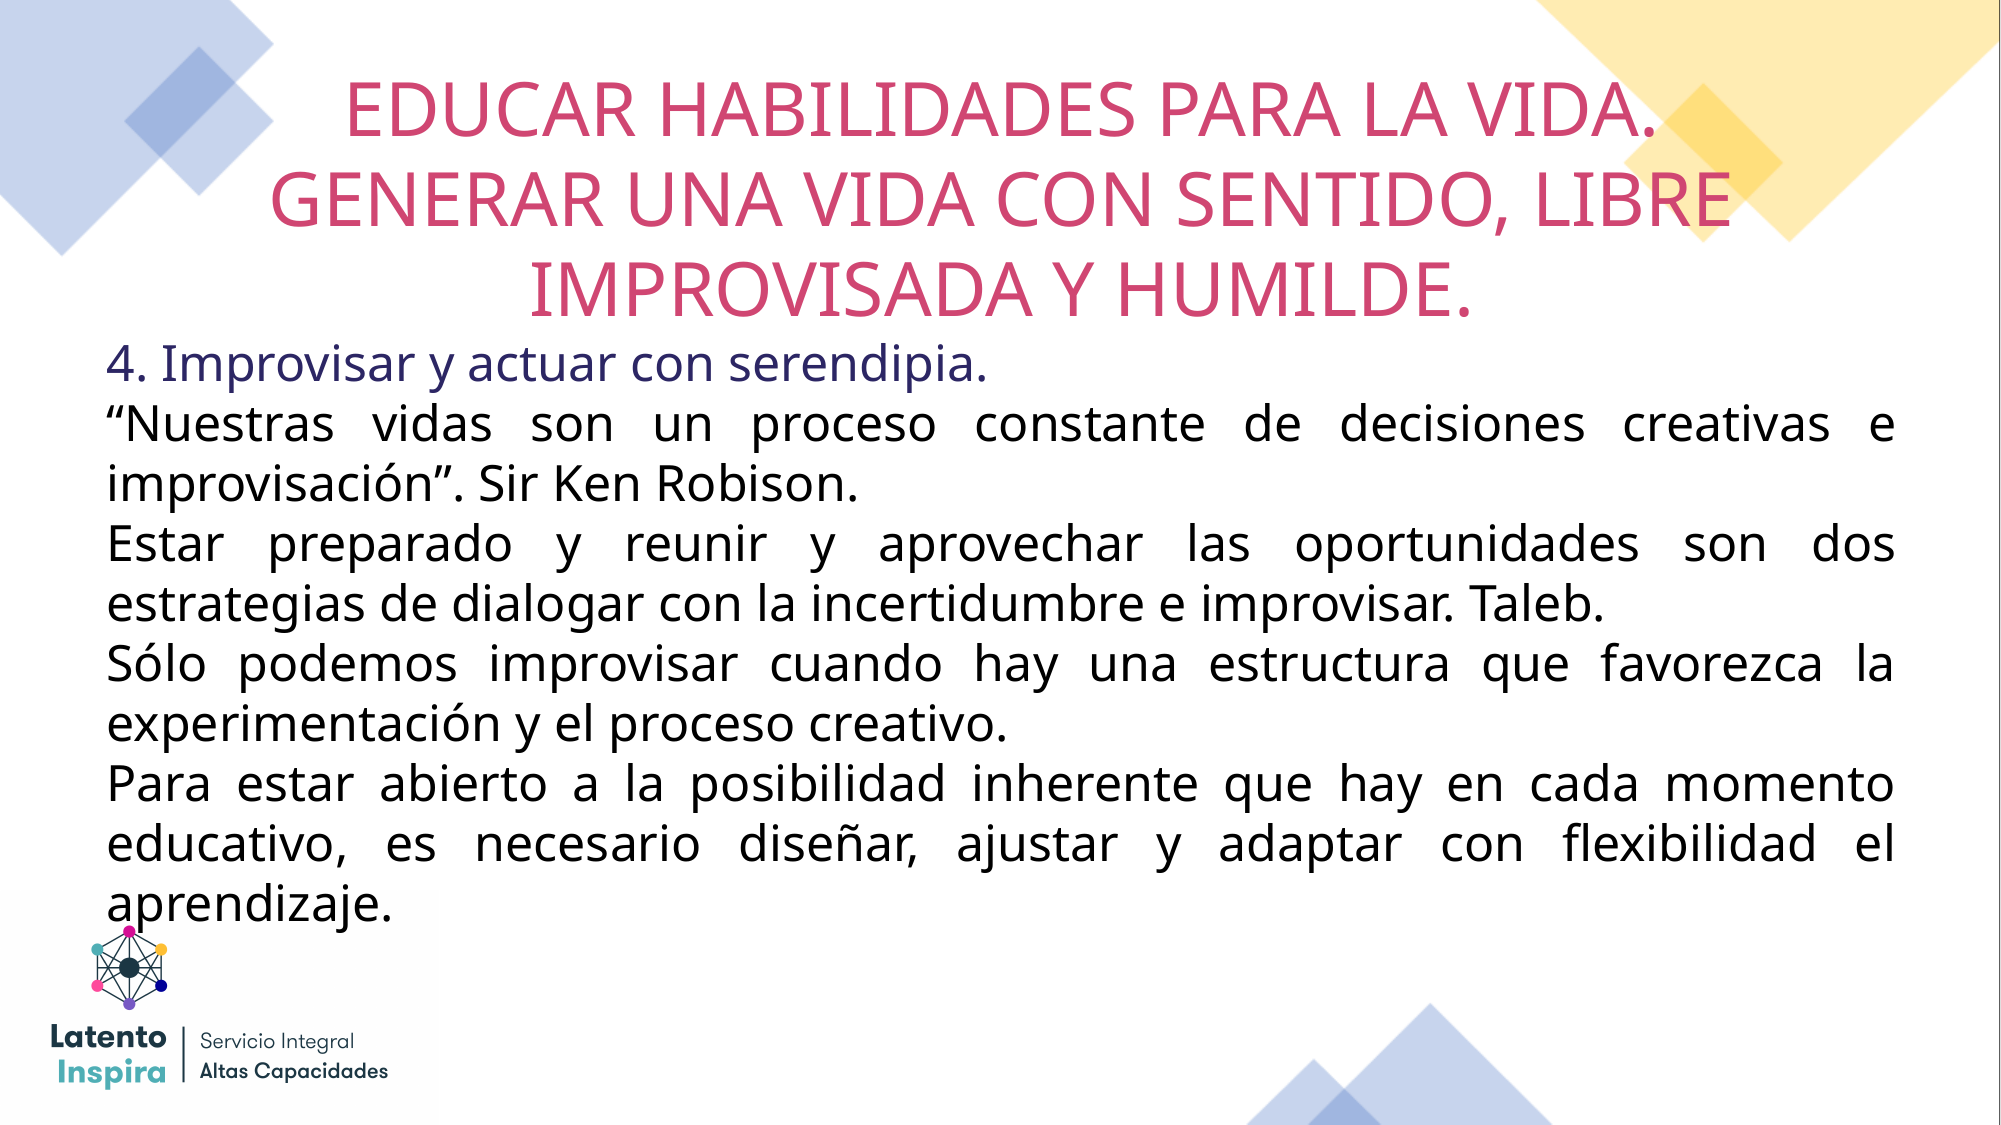

EDUCAR HABILIDADES PARA LA VIDA.
GENERAR UNA VIDA CON SENTIDO, LIBRE IMPROVISADA Y HUMILDE.
4. Improvisar y actuar con serendipia.
“Nuestras vidas son un proceso constante de decisiones creativas e improvisación”. Sir Ken Robison.
Estar preparado y reunir y aprovechar las oportunidades son dos estrategias de dialogar con la incertidumbre e improvisar. Taleb.
Sólo podemos improvisar cuando hay una estructura que favorezca la experimentación y el proceso creativo.
Para estar abierto a la posibilidad inherente que hay en cada momento educativo, es necesario diseñar, ajustar y adaptar con flexibilidad el aprendizaje.